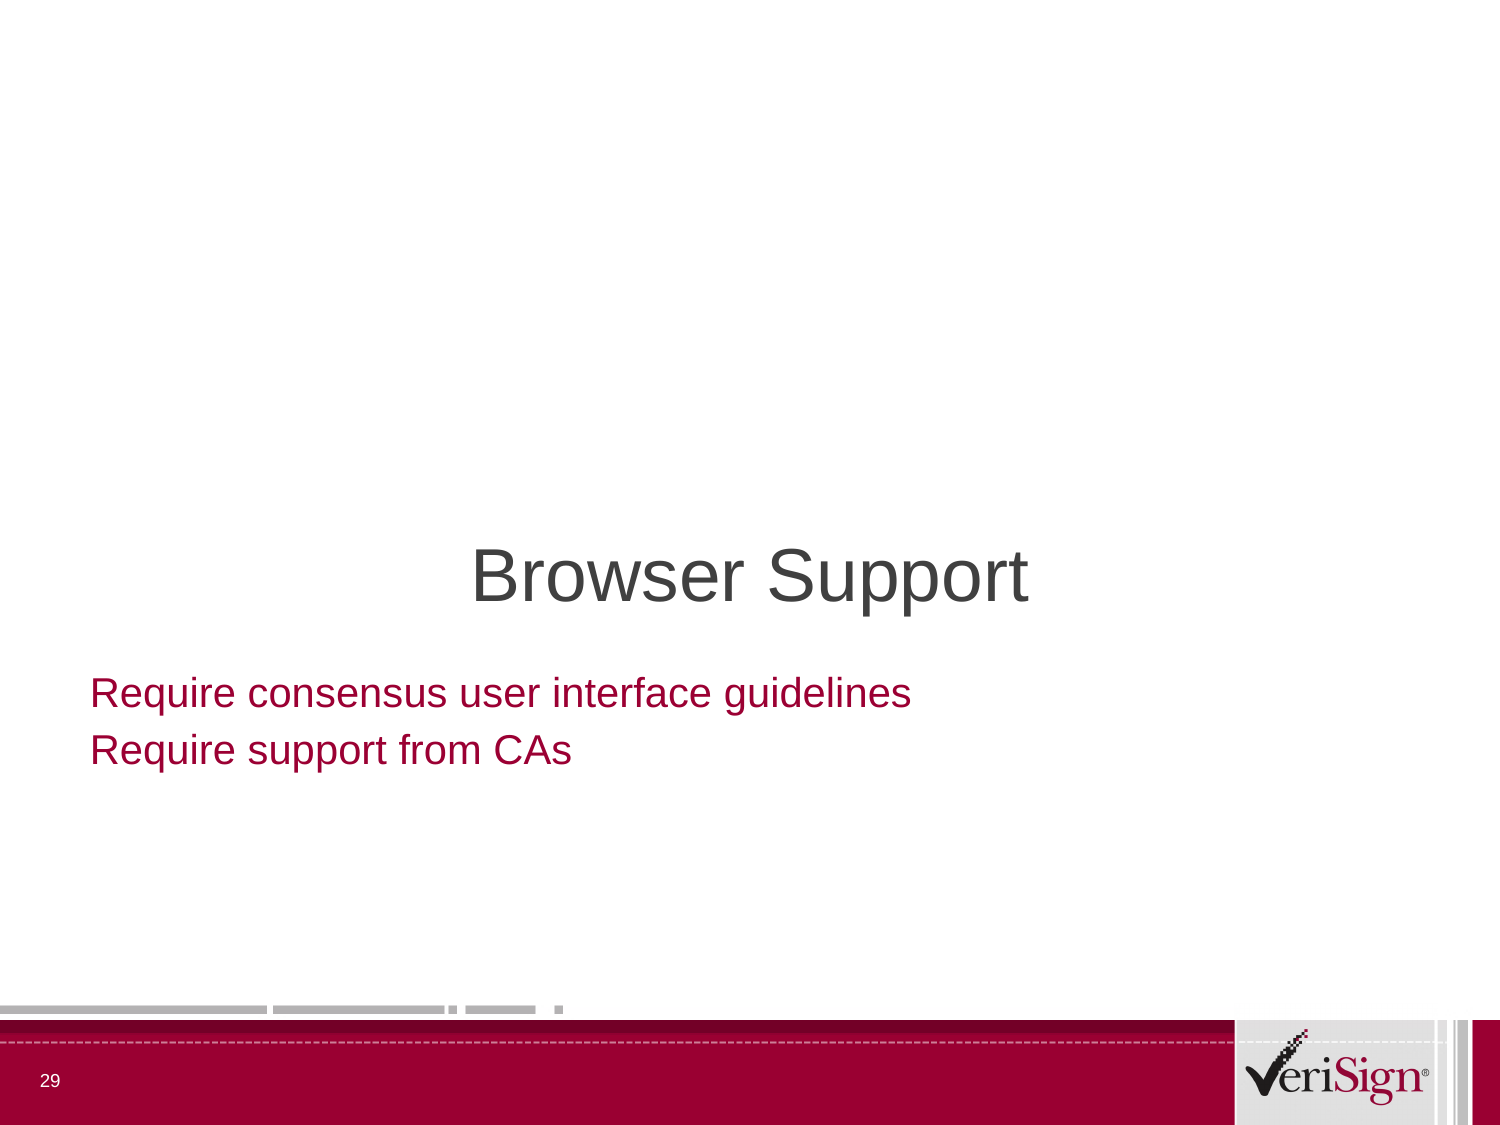

# Browser Support
Require consensus user interface guidelines
Require support from CAs
29